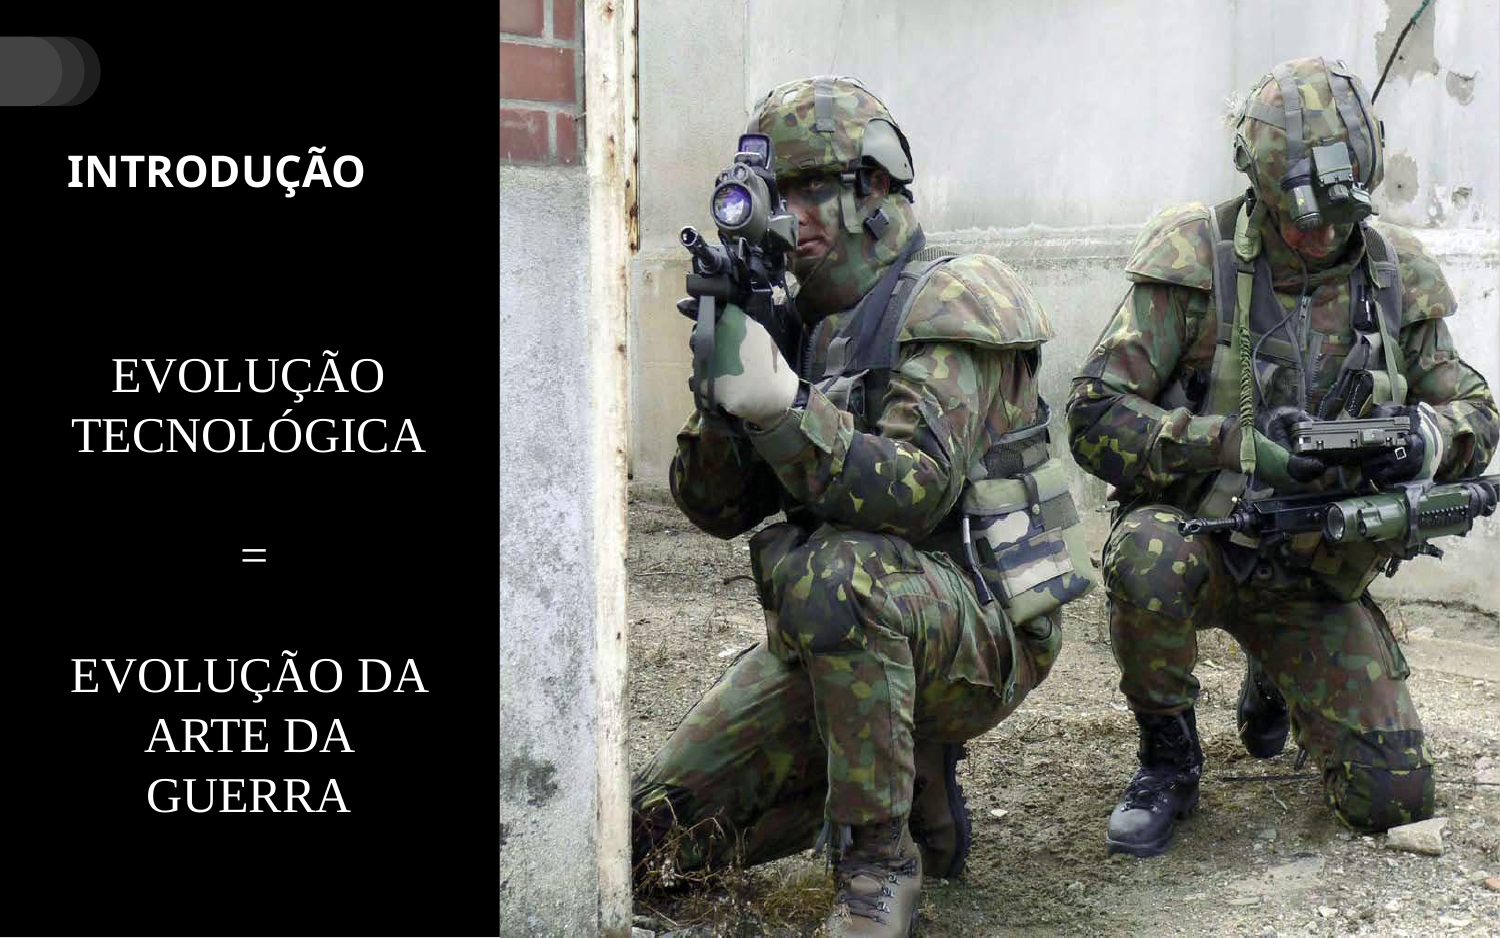

INTRODUÇÃO
EVOLUÇÃO TECNOLÓGICA
 	 =
EVOLUÇÃO DA ARTE DA GUERRA